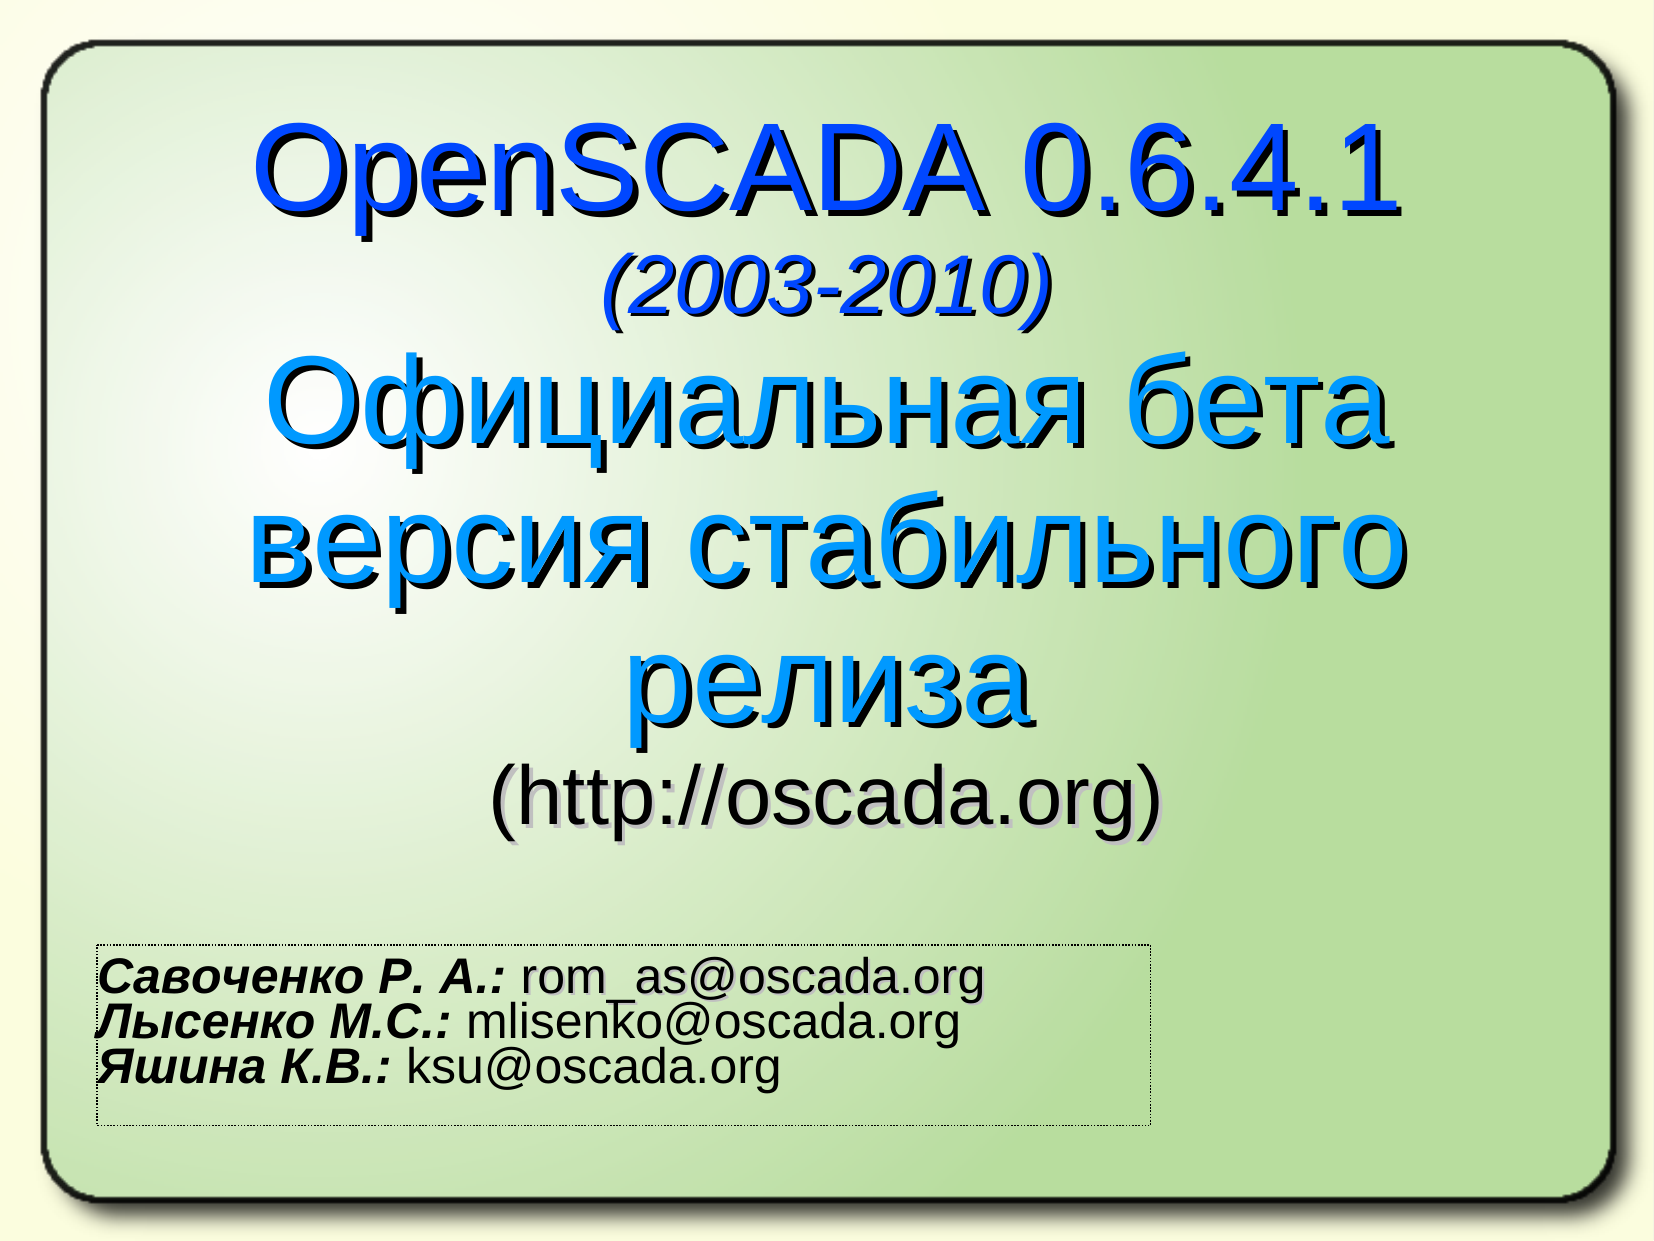

# OpenSCADA 0.6.4.1 (2003-2010) Официальная бета версия стабильного релиза (http://oscada.org)
Савоченко Р. А.: rom_as@oscada.org
Лысенко М.С.: mlisenko@oscada.org
Яшина К.В.: ksu@oscada.org